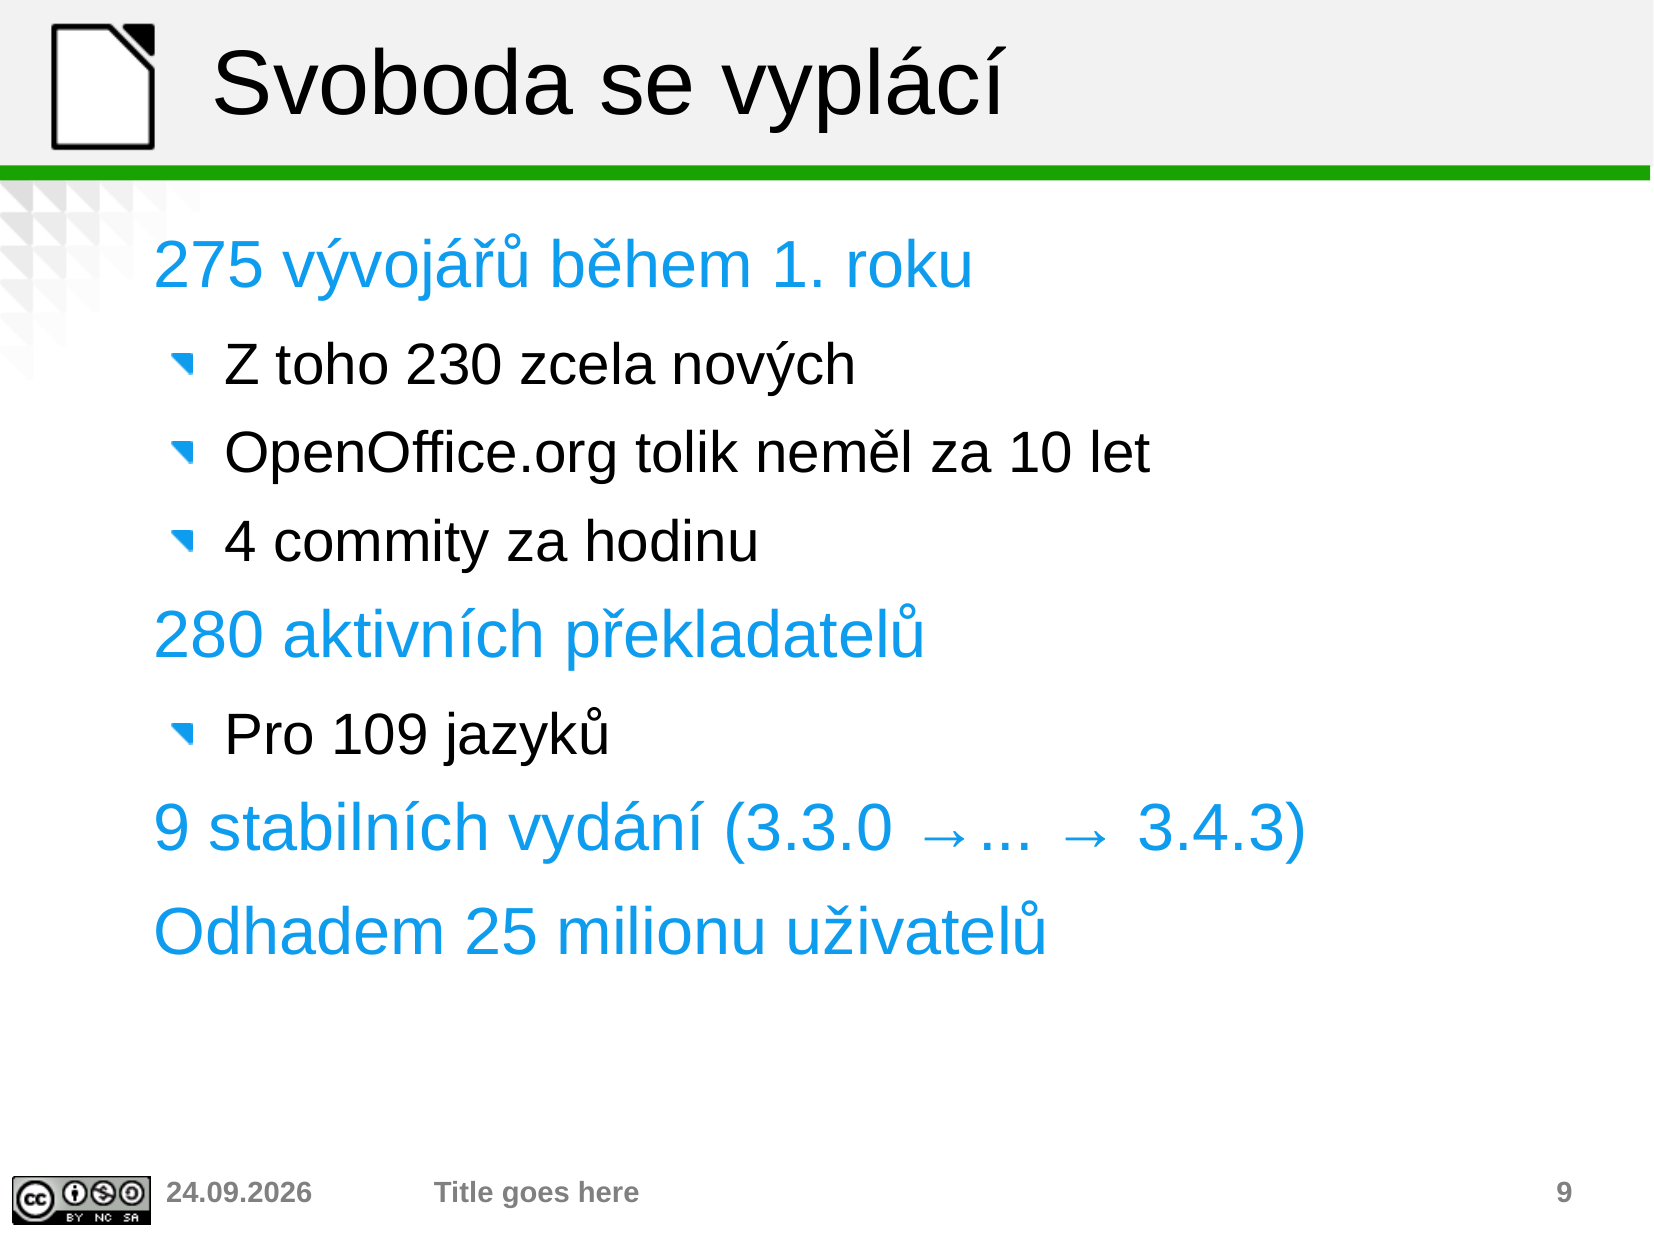

# Svoboda se vyplácí
275 vývojářů během 1. roku
Z toho 230 zcela nových
OpenOffice.org tolik neměl za 10 let
4 commity za hodinu
280 aktivních překladatelů
Pro 109 jazyků
9 stabilních vydání (3.3.0 →... → 3.4.3)
Odhadem 25 milionu uživatelů
Title goes here
9